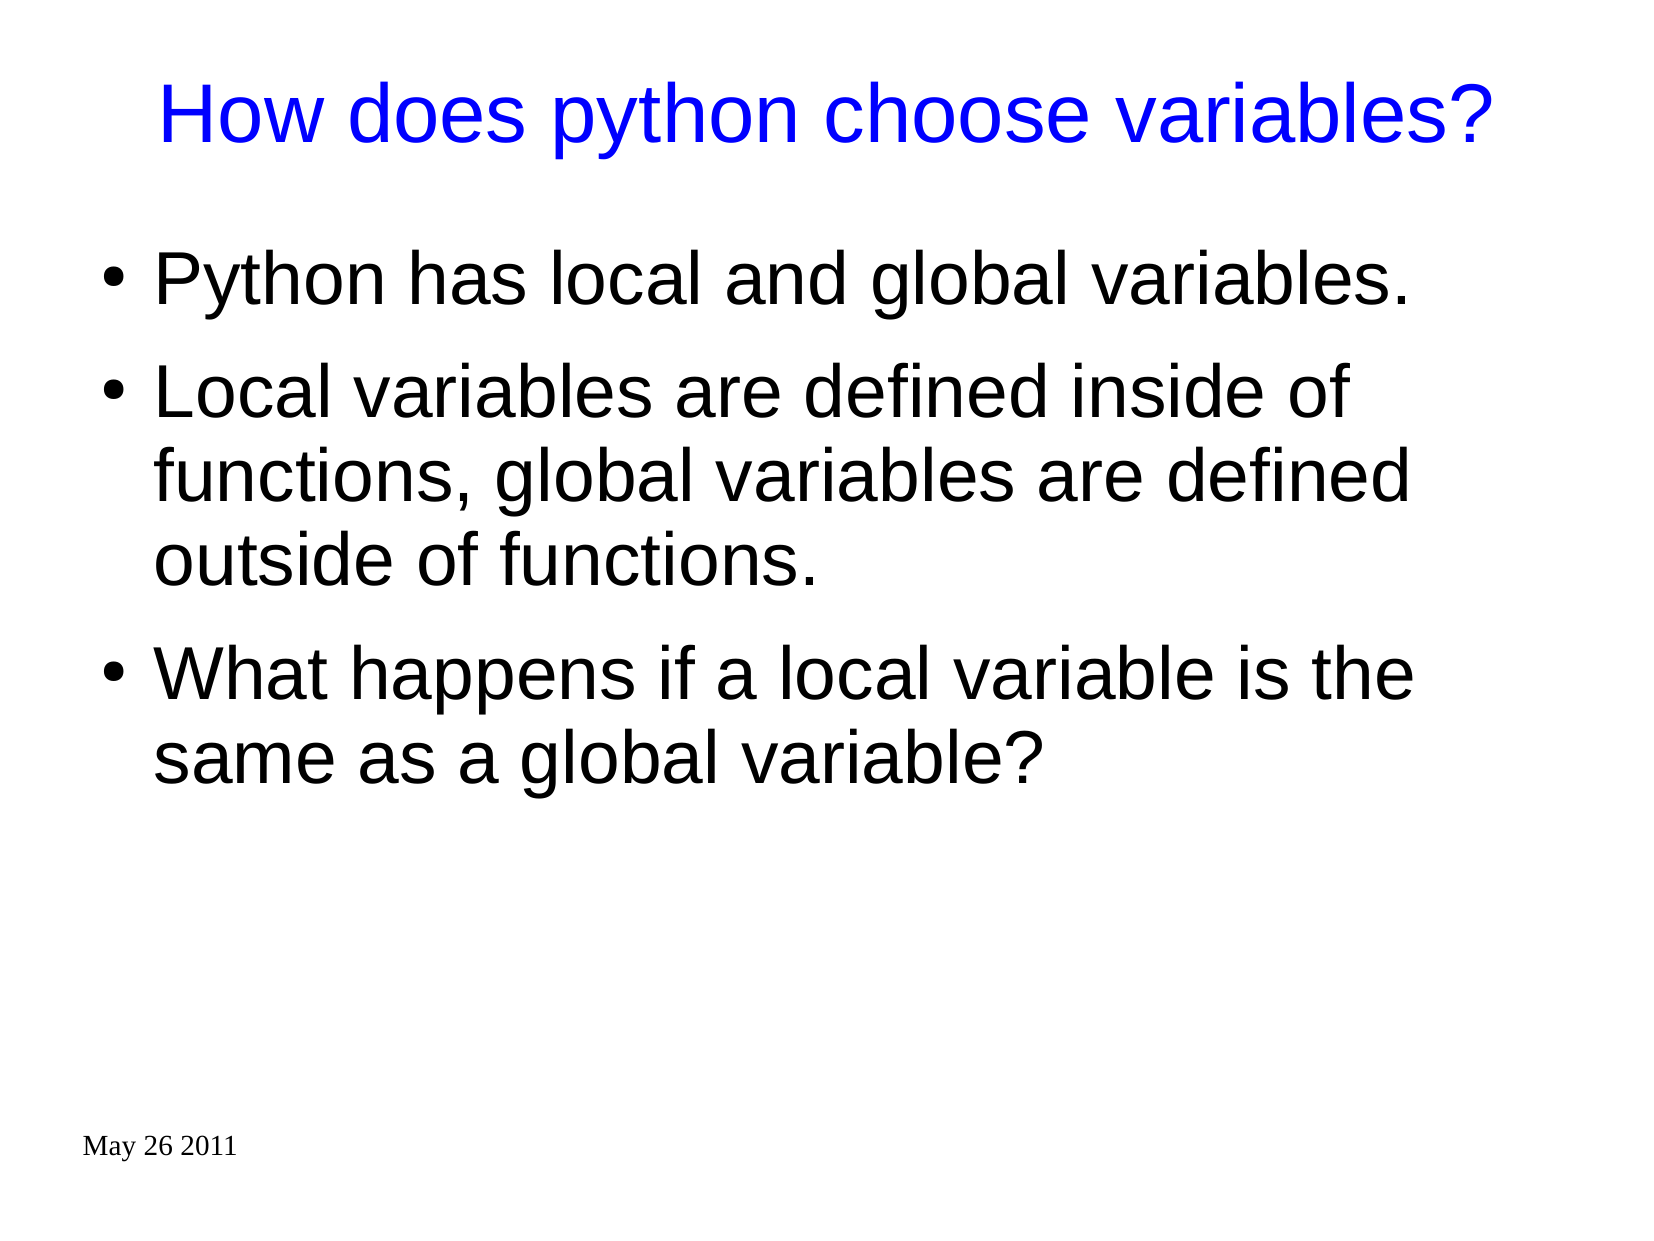

# How does python choose variables?
Python has local and global variables.
Local variables are defined inside of functions, global variables are defined outside of functions.
What happens if a local variable is the same as a global variable?
May 26 2011